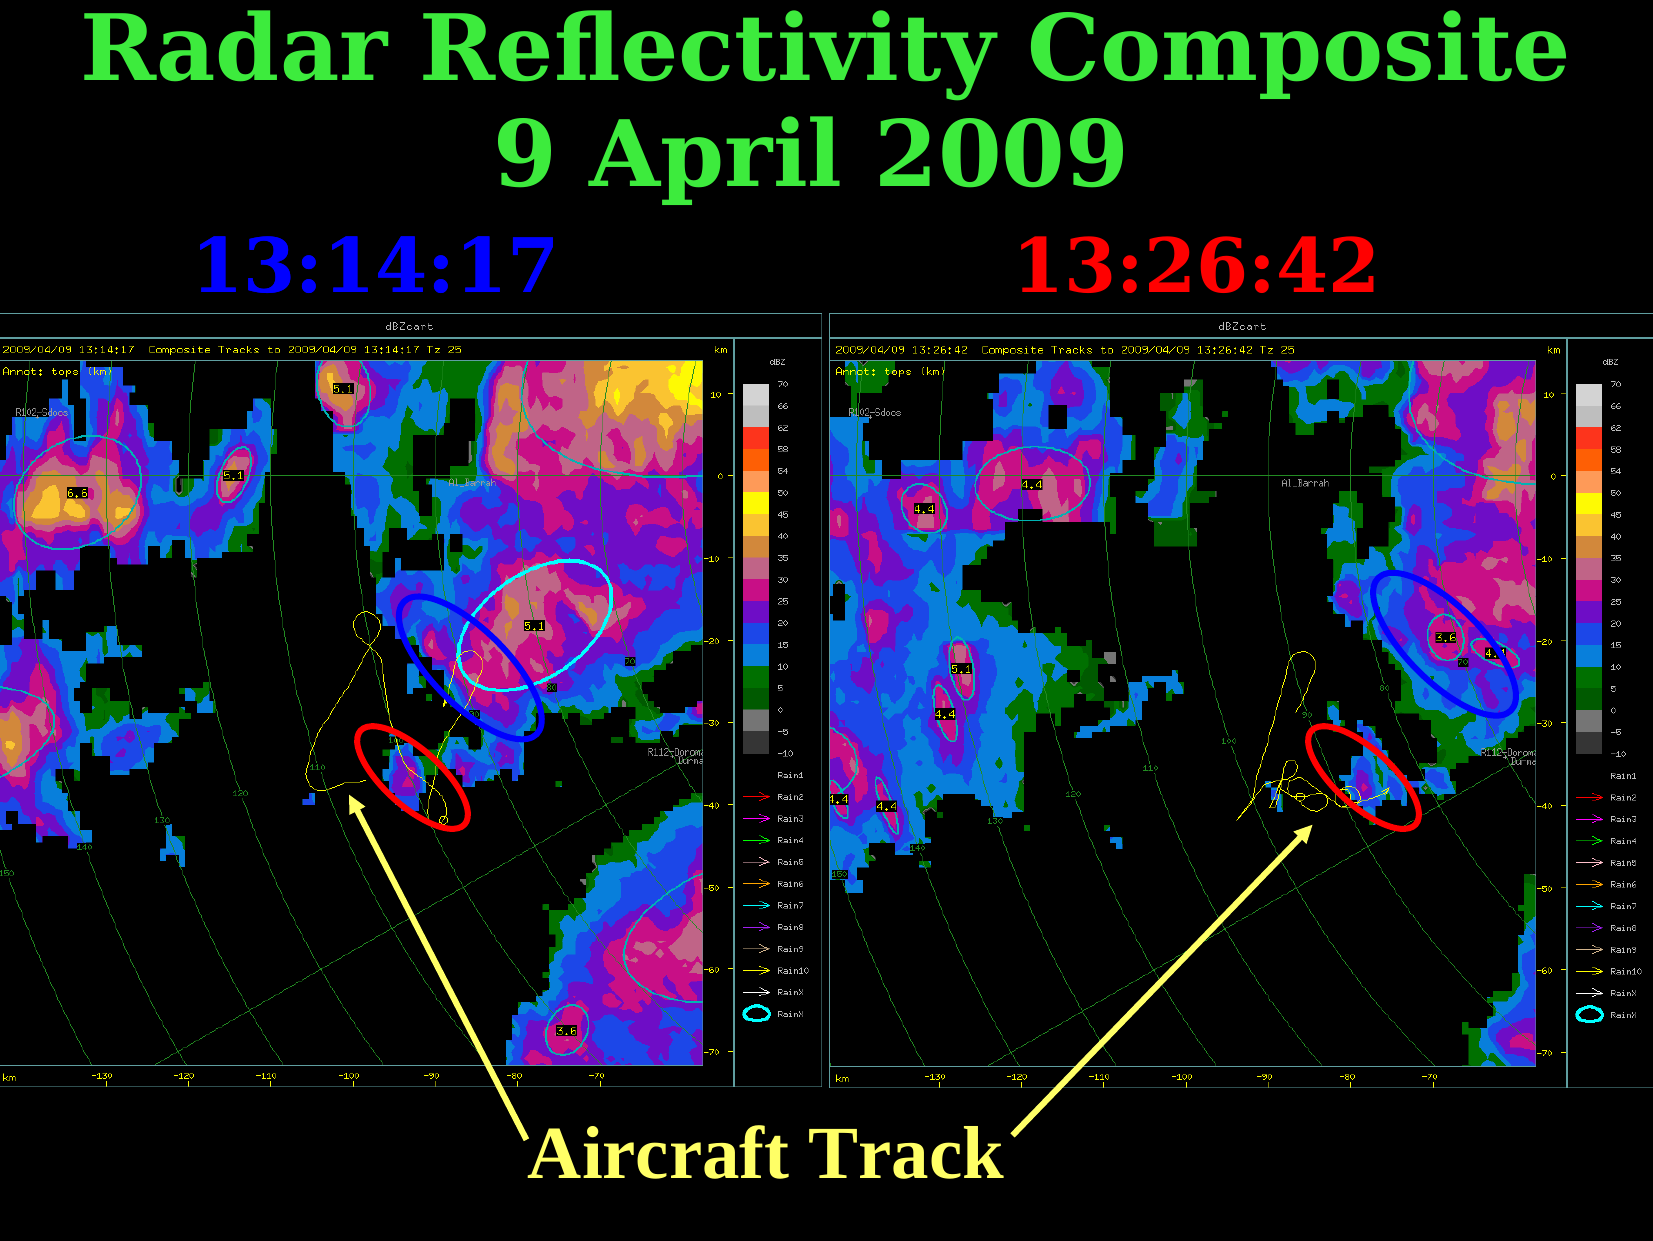

Radar Reflectivity Composite
9 April 2009
13:14:17
13:14:17
13:26:42
Aircraft Track